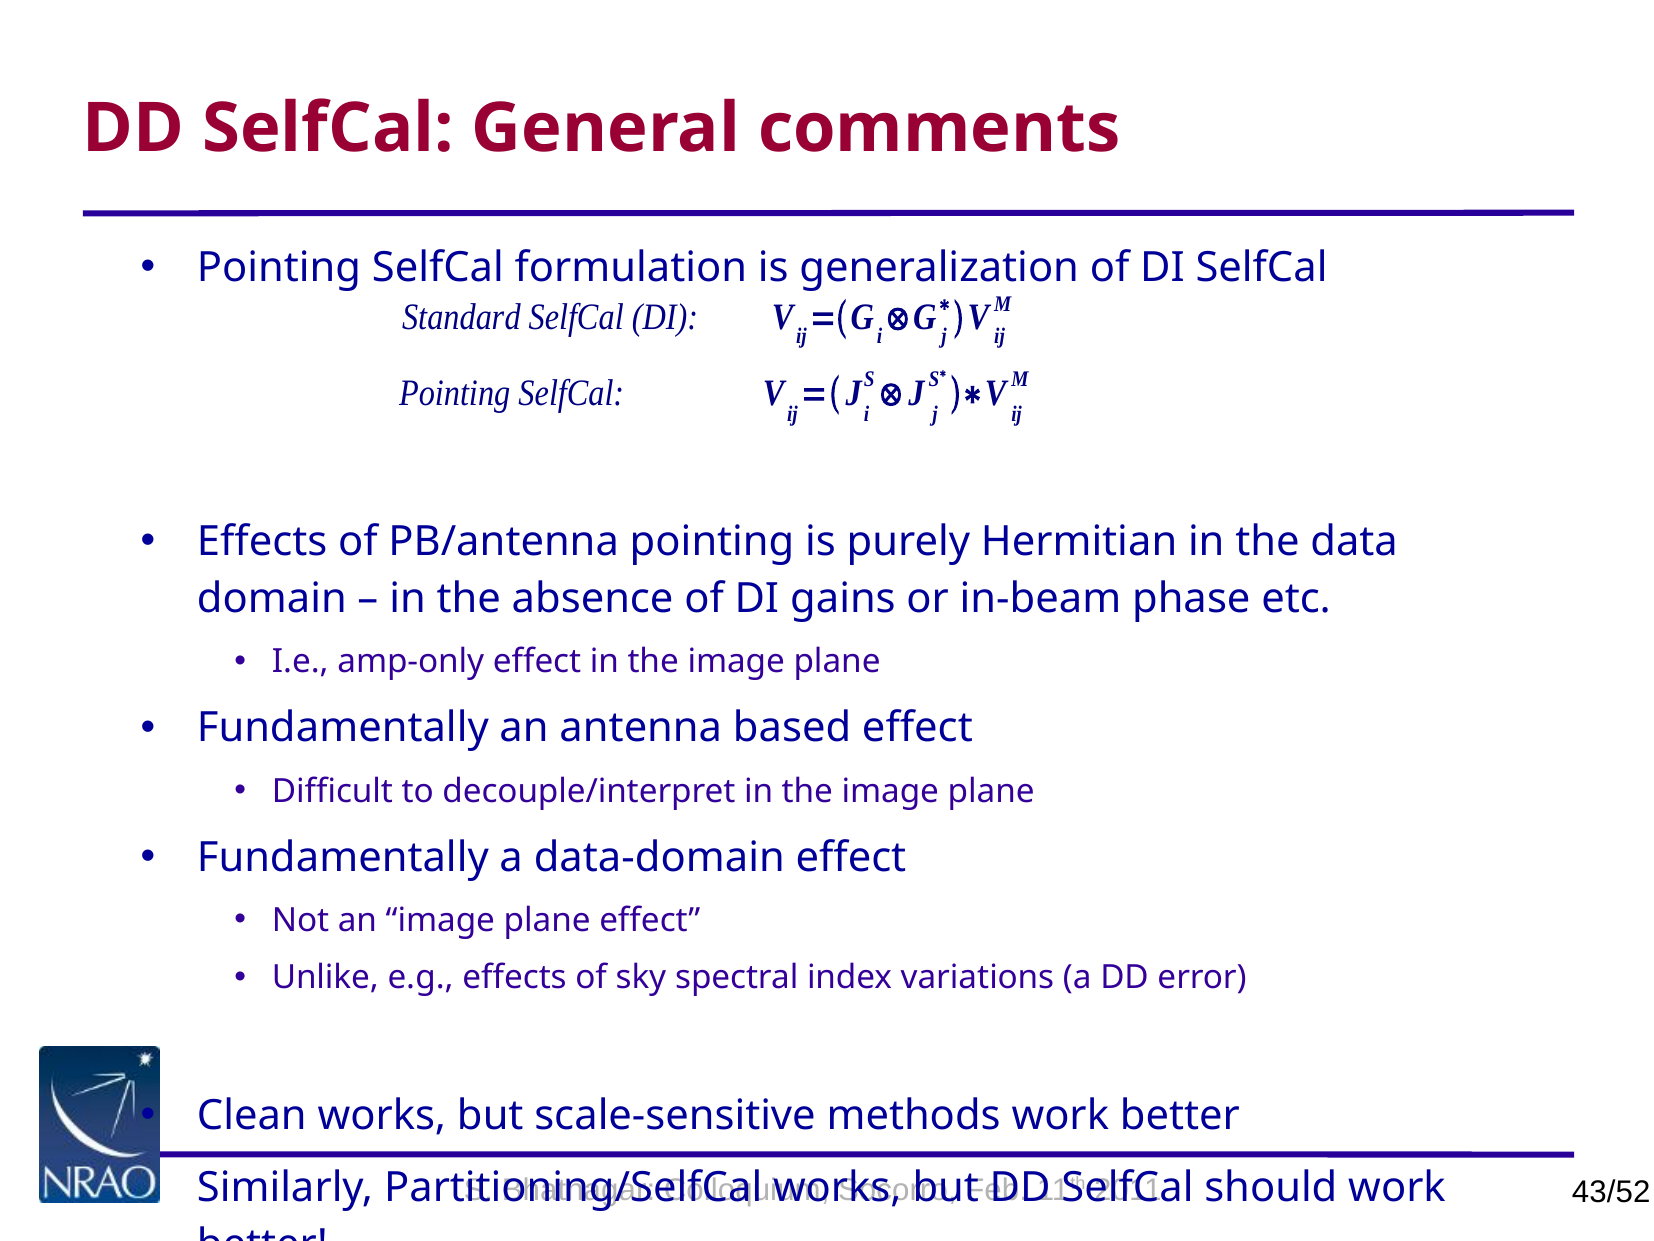

# DD SelfCal: General comments
Pointing SelfCal formulation is generalization of DI SelfCal
Effects of PB/antenna pointing is purely Hermitian in the data domain – in the absence of DI gains or in-beam phase etc.
I.e., amp-only effect in the image plane
Fundamentally an antenna based effect
Difficult to decouple/interpret in the image plane
Fundamentally a data-domain effect
Not an “image plane effect”
Unlike, e.g., effects of sky spectral index variations (a DD error)
Clean works, but scale-sensitive methods work better
Similarly, Partitioning/SelfCal works, but DD SelfCal should work better!